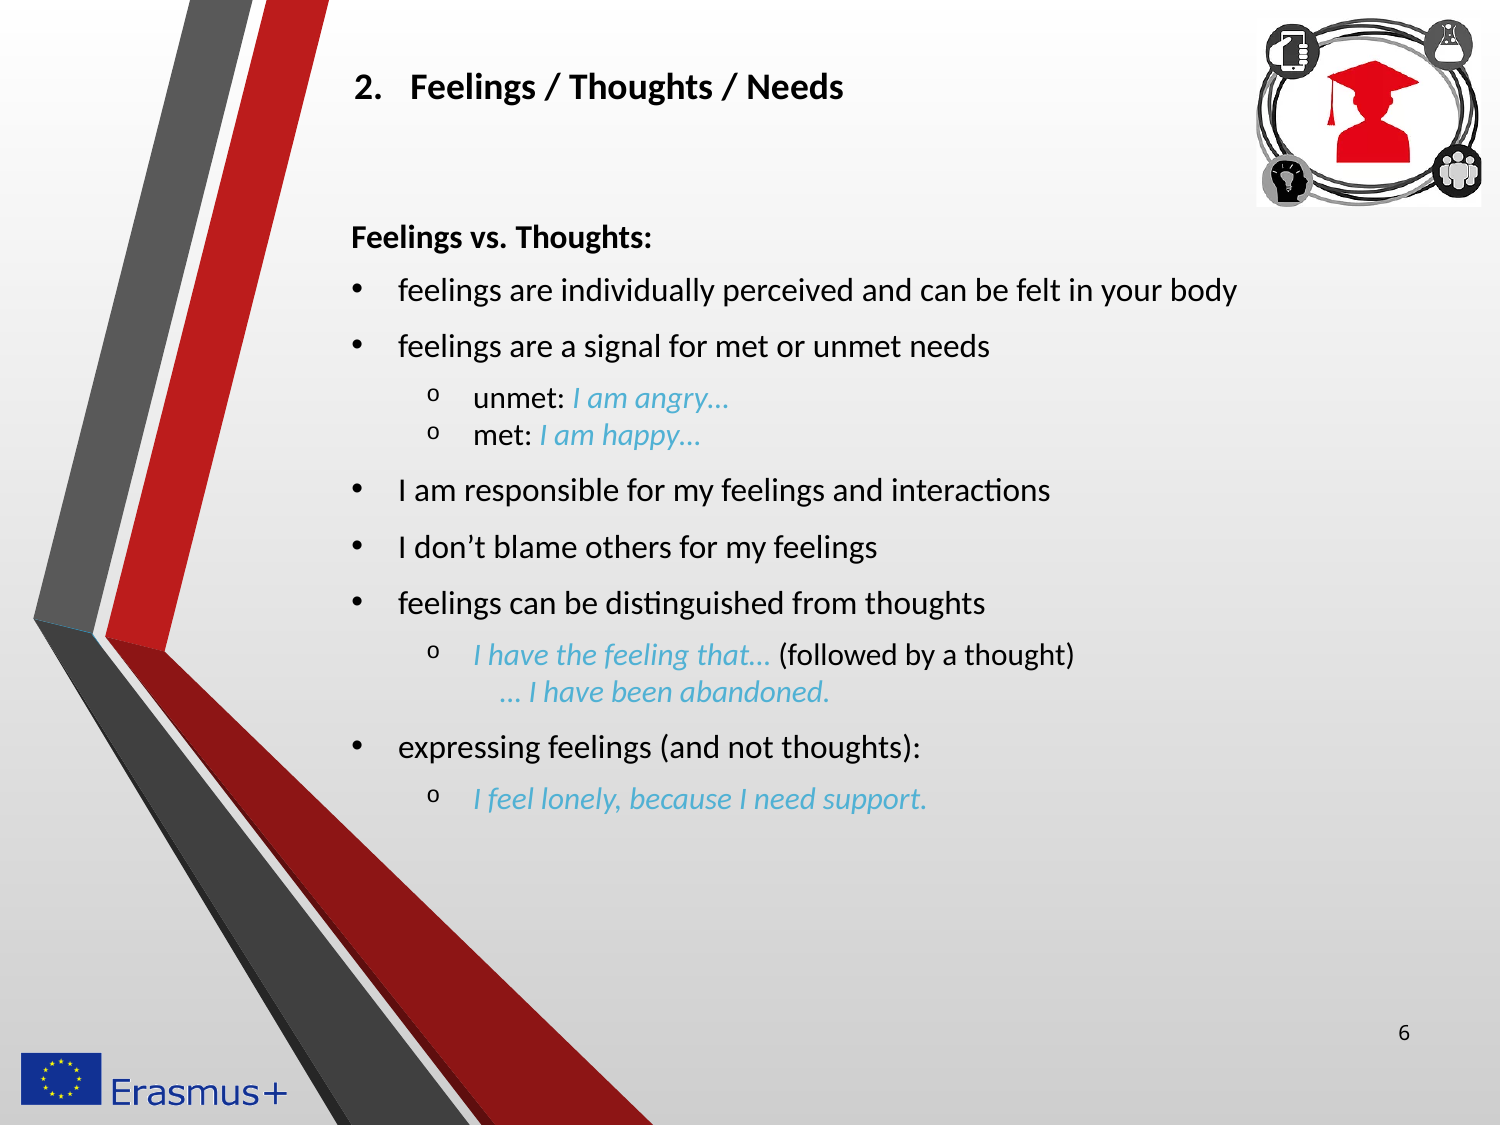

Feelings / Thoughts / Needs
Feelings vs. Thoughts:
feelings are individually perceived and can be felt in your body
feelings are a signal for met or unmet needs
unmet: I am angry…
met: I am happy…
I am responsible for my feelings and interactions
I don’t blame others for my feelings
feelings can be distinguished from thoughts
I have the feeling that… (followed by a thought)
	… I have been abandoned.
expressing feelings (and not thoughts):
I feel lonely, because I need support.